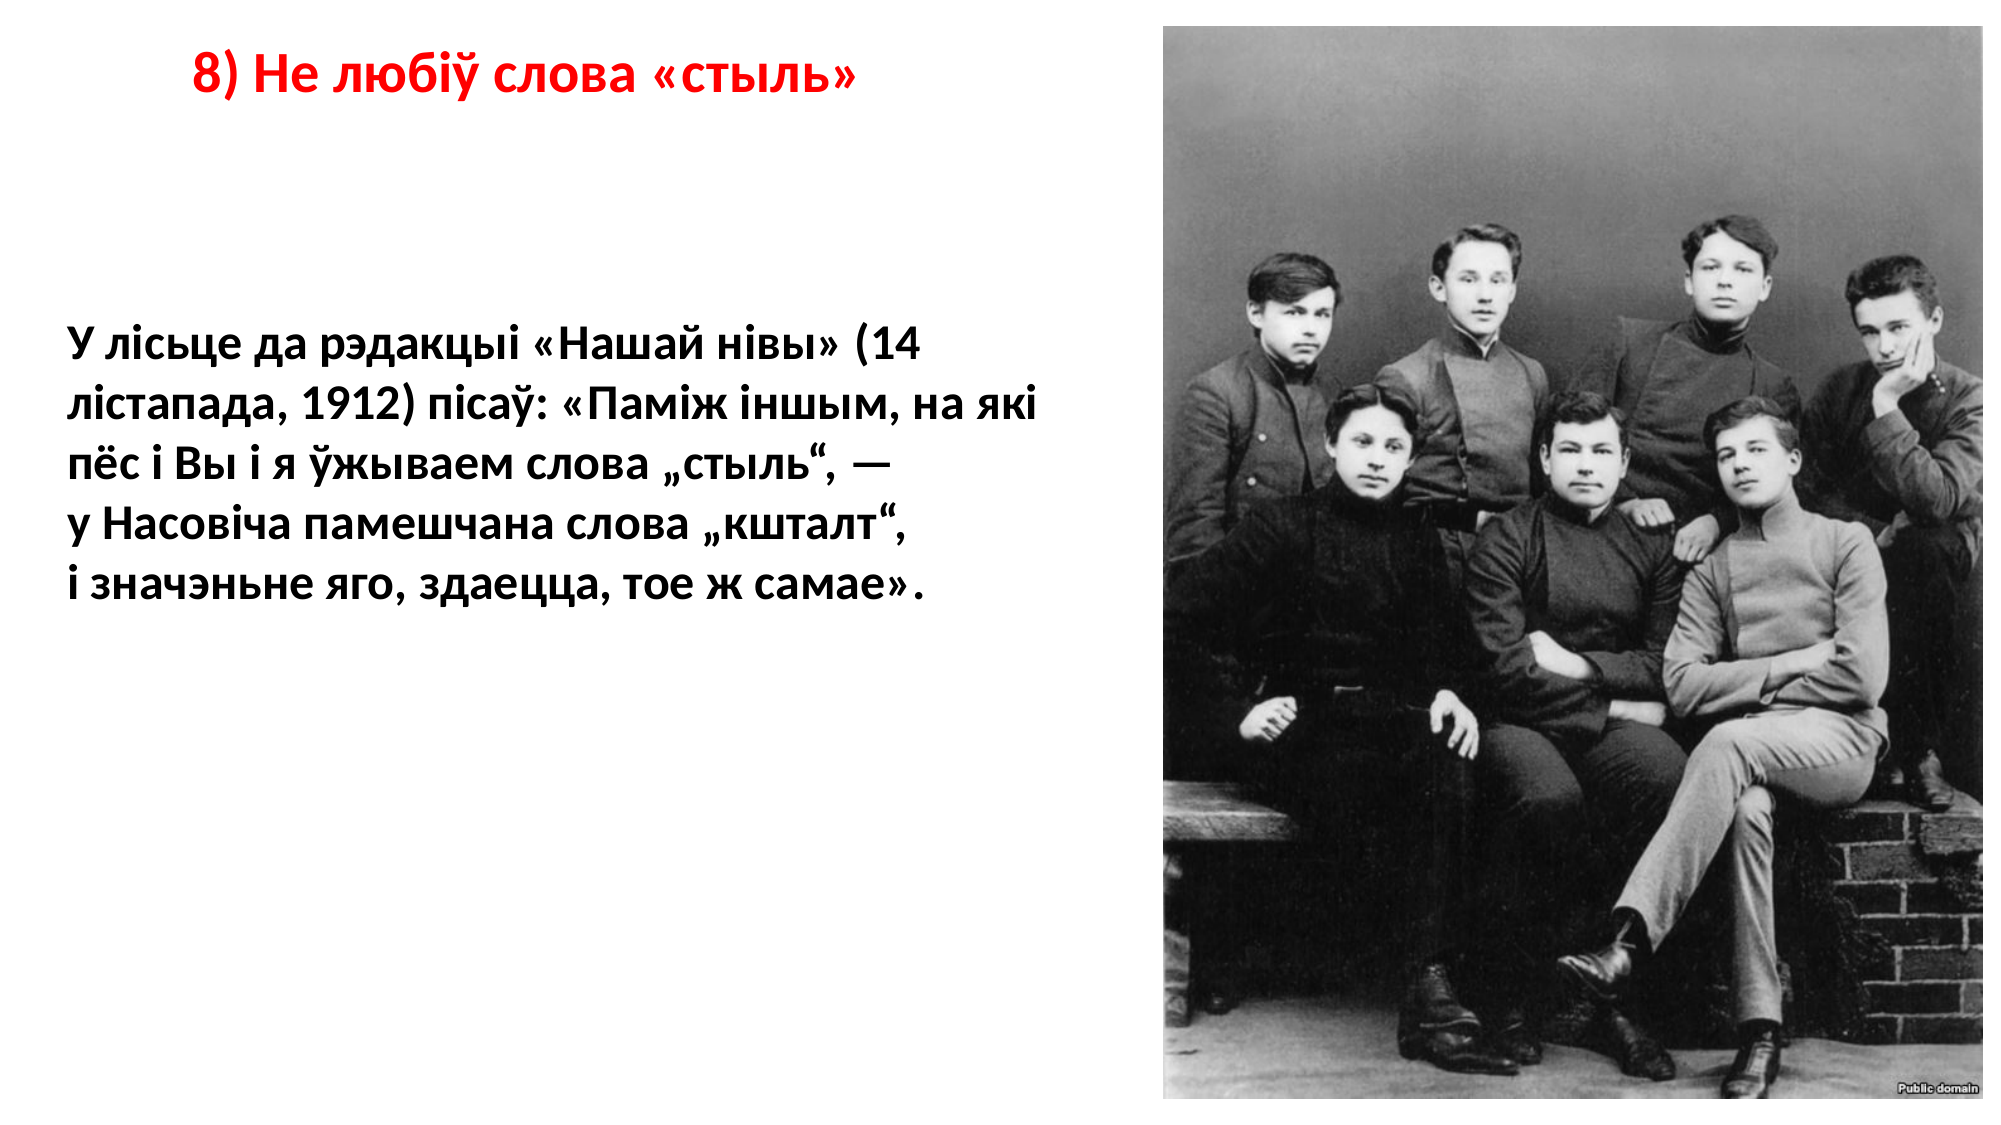

8) Не любіў слова «стыль»
У лісьце да рэдакцыі «Нашай нівы» (14 лістапада, 1912) пісаў: «Паміж іншым, на які пёс і Вы і я ўжываем слова „стыль“, —
у Насовіча памешчана слова „кшталт“,
і значэньне яго, здаецца, тое ж самае».